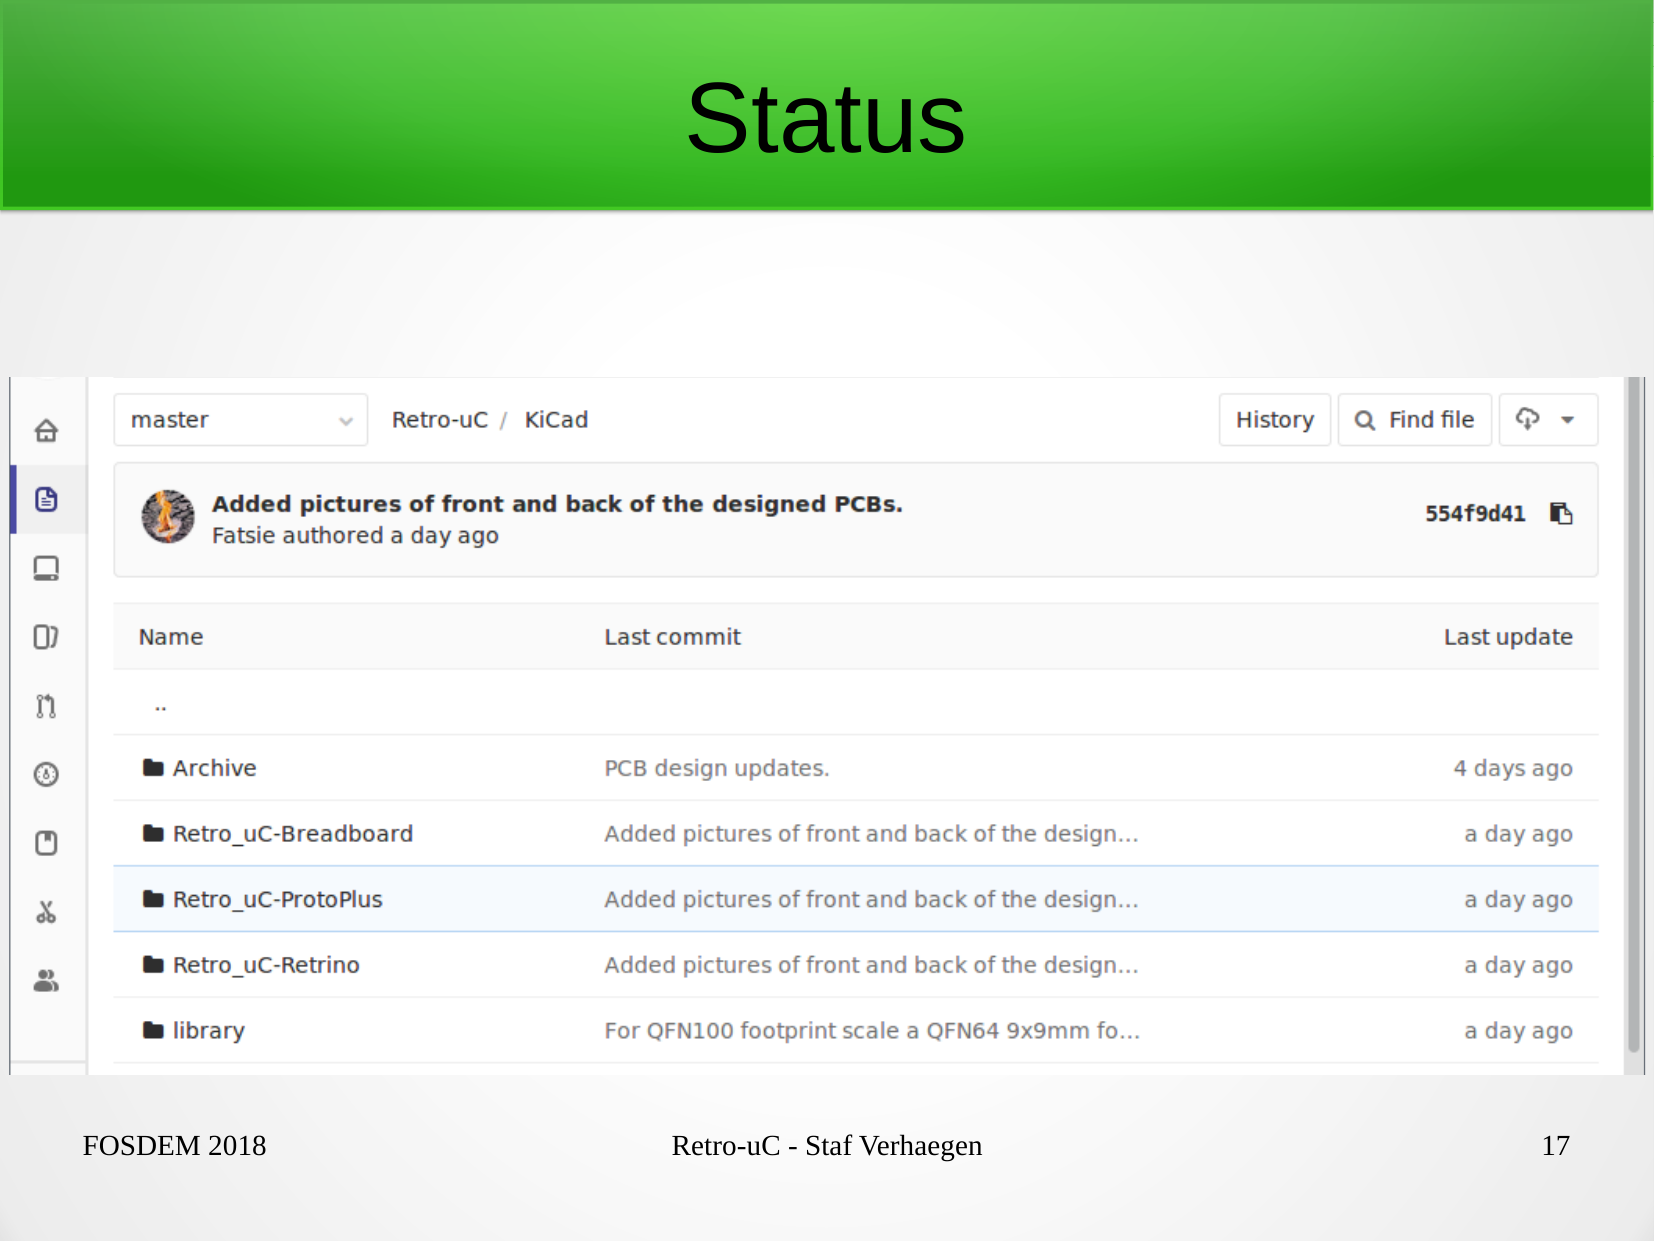

# Status
FOSDEM 2018
Retro-uC - Staf Verhaegen
17